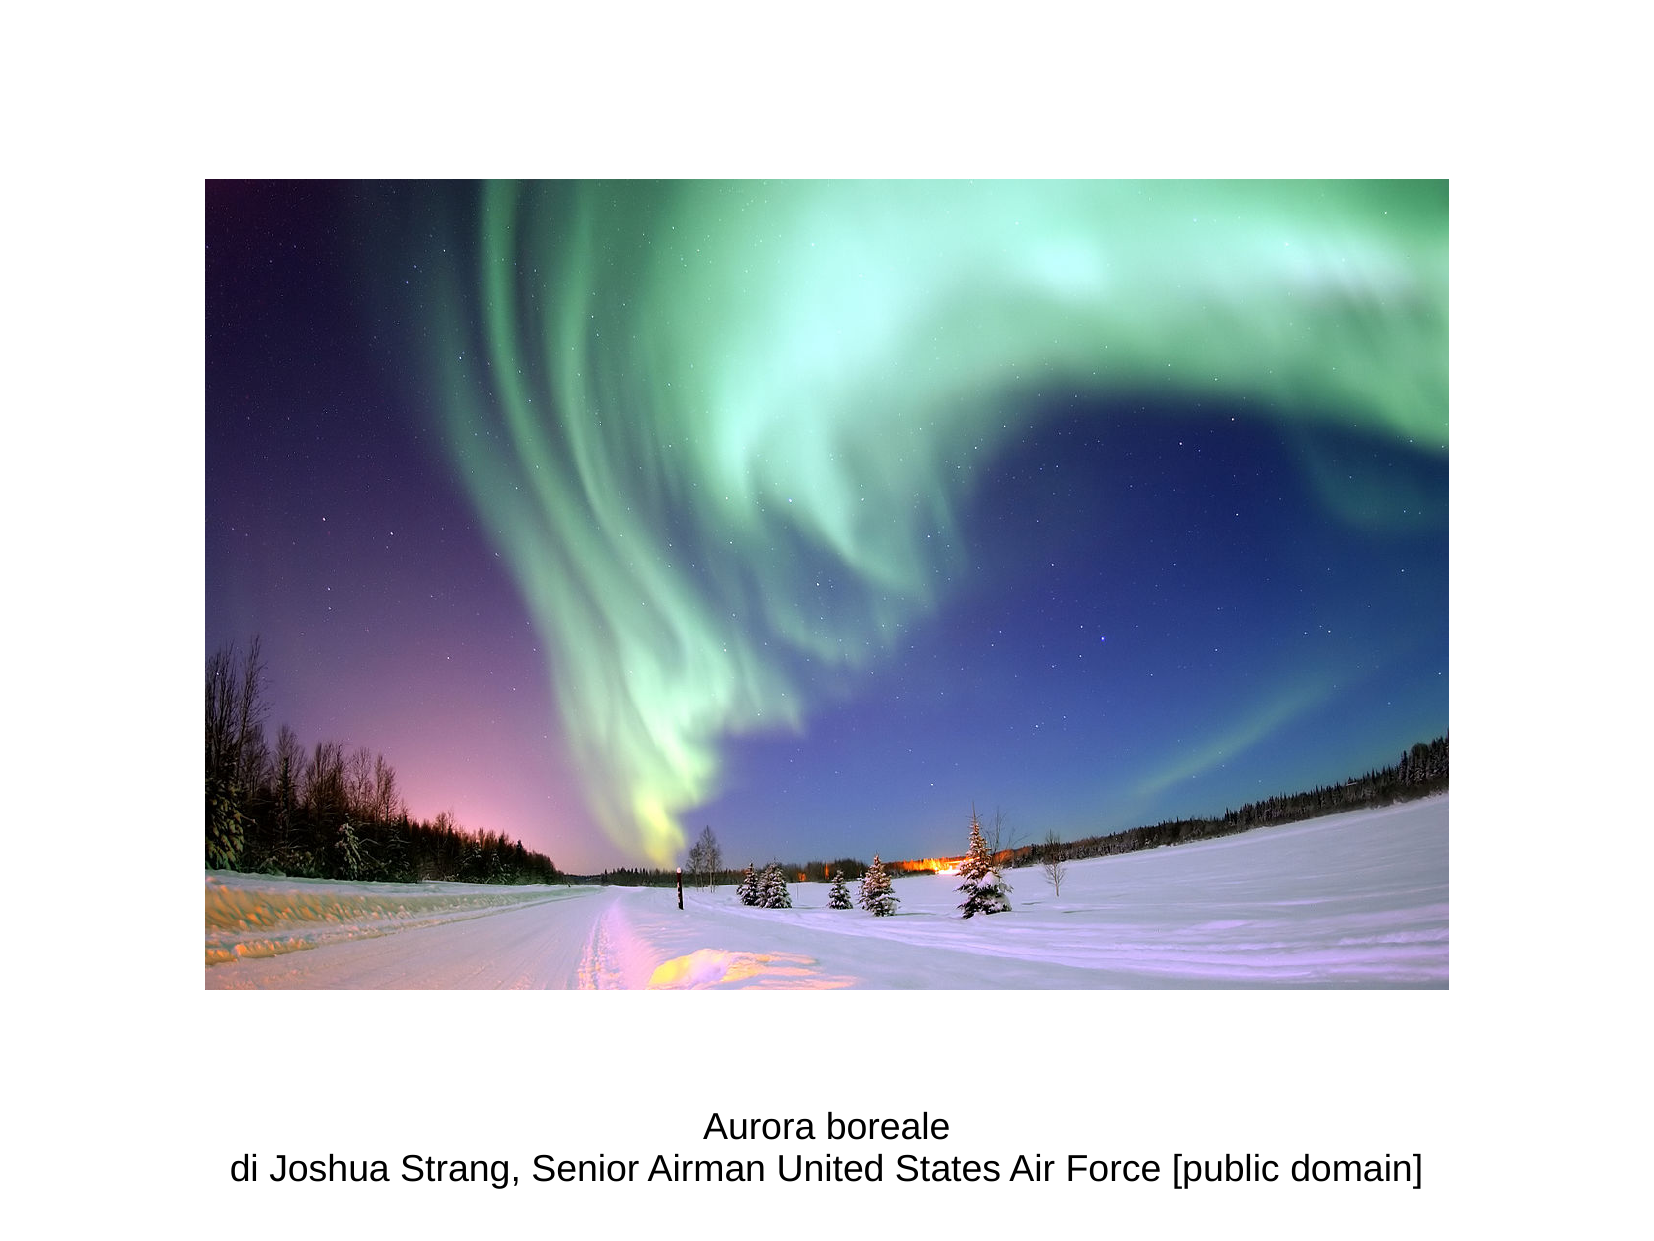

# Aurora boreale di Joshua Strang, Senior Airman United States Air Force [public domain]